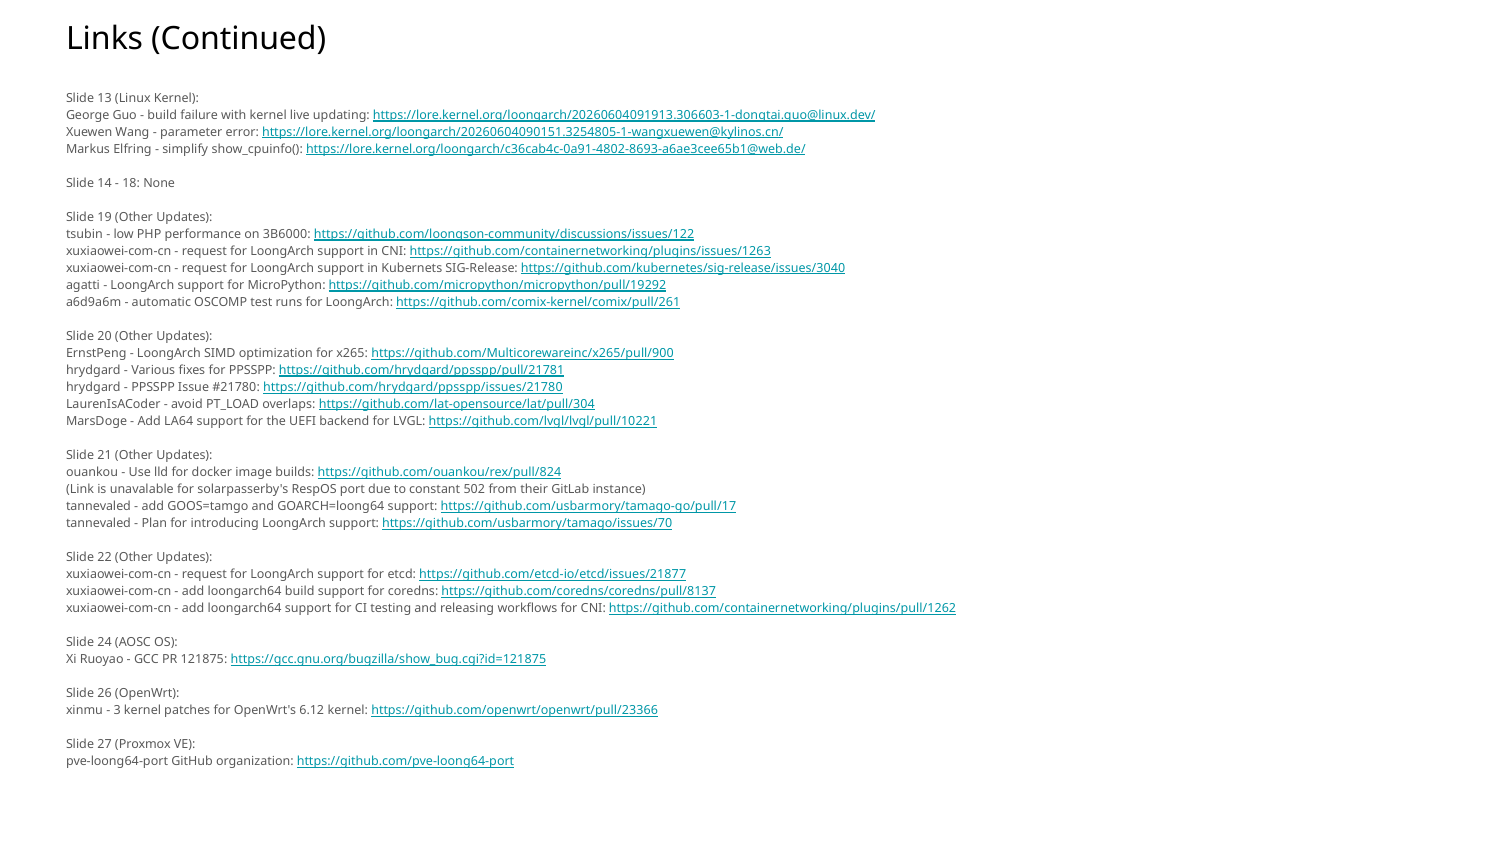

# Links (Continued)
Slide 13 (Linux Kernel):
George Guo - build failure with kernel live updating: https://lore.kernel.org/loongarch/20260604091913.306603-1-dongtai.guo@linux.dev/
Xuewen Wang - parameter error: https://lore.kernel.org/loongarch/20260604090151.3254805-1-wangxuewen@kylinos.cn/
Markus Elfring - simplify show_cpuinfo(): https://lore.kernel.org/loongarch/c36cab4c-0a91-4802-8693-a6ae3cee65b1@web.de/
Slide 14 - 18: None
Slide 19 (Other Updates):
tsubin - low PHP performance on 3B6000: https://github.com/loongson-community/discussions/issues/122
xuxiaowei-com-cn - request for LoongArch support in CNI: https://github.com/containernetworking/plugins/issues/1263
xuxiaowei-com-cn - request for LoongArch support in Kubernets SIG-Release: https://github.com/kubernetes/sig-release/issues/3040
agatti - LoongArch support for MicroPython: https://github.com/micropython/micropython/pull/19292
a6d9a6m - automatic OSCOMP test runs for LoongArch: https://github.com/comix-kernel/comix/pull/261
Slide 20 (Other Updates):
ErnstPeng - LoongArch SIMD optimization for x265: https://github.com/Multicorewareinc/x265/pull/900
hrydgard - Various fixes for PPSSPP: https://github.com/hrydgard/ppsspp/pull/21781
hrydgard - PPSSPP Issue #21780: https://github.com/hrydgard/ppsspp/issues/21780
LaurenIsACoder - avoid PT_LOAD overlaps: https://github.com/lat-opensource/lat/pull/304
MarsDoge - Add LA64 support for the UEFI backend for LVGL: https://github.com/lvgl/lvgl/pull/10221
Slide 21 (Other Updates):
ouankou - Use lld for docker image builds: https://github.com/ouankou/rex/pull/824
(Link is unavalable for solarpasserby's RespOS port due to constant 502 from their GitLab instance)
tannevaled - add GOOS=tamgo and GOARCH=loong64 support: https://github.com/usbarmory/tamago-go/pull/17
tannevaled - Plan for introducing LoongArch support: https://github.com/usbarmory/tamago/issues/70
Slide 22 (Other Updates):
xuxiaowei-com-cn - request for LoongArch support for etcd: https://github.com/etcd-io/etcd/issues/21877
xuxiaowei-com-cn - add loongarch64 build support for coredns: https://github.com/coredns/coredns/pull/8137
xuxiaowei-com-cn - add loongarch64 support for CI testing and releasing workflows for CNI: https://github.com/containernetworking/plugins/pull/1262
Slide 24 (AOSC OS):
Xi Ruoyao - GCC PR 121875: https://gcc.gnu.org/bugzilla/show_bug.cgi?id=121875
Slide 26 (OpenWrt):
xinmu - 3 kernel patches for OpenWrt's 6.12 kernel: https://github.com/openwrt/openwrt/pull/23366
Slide 27 (Proxmox VE):
pve-loong64-port GitHub organization: https://github.com/pve-loong64-port